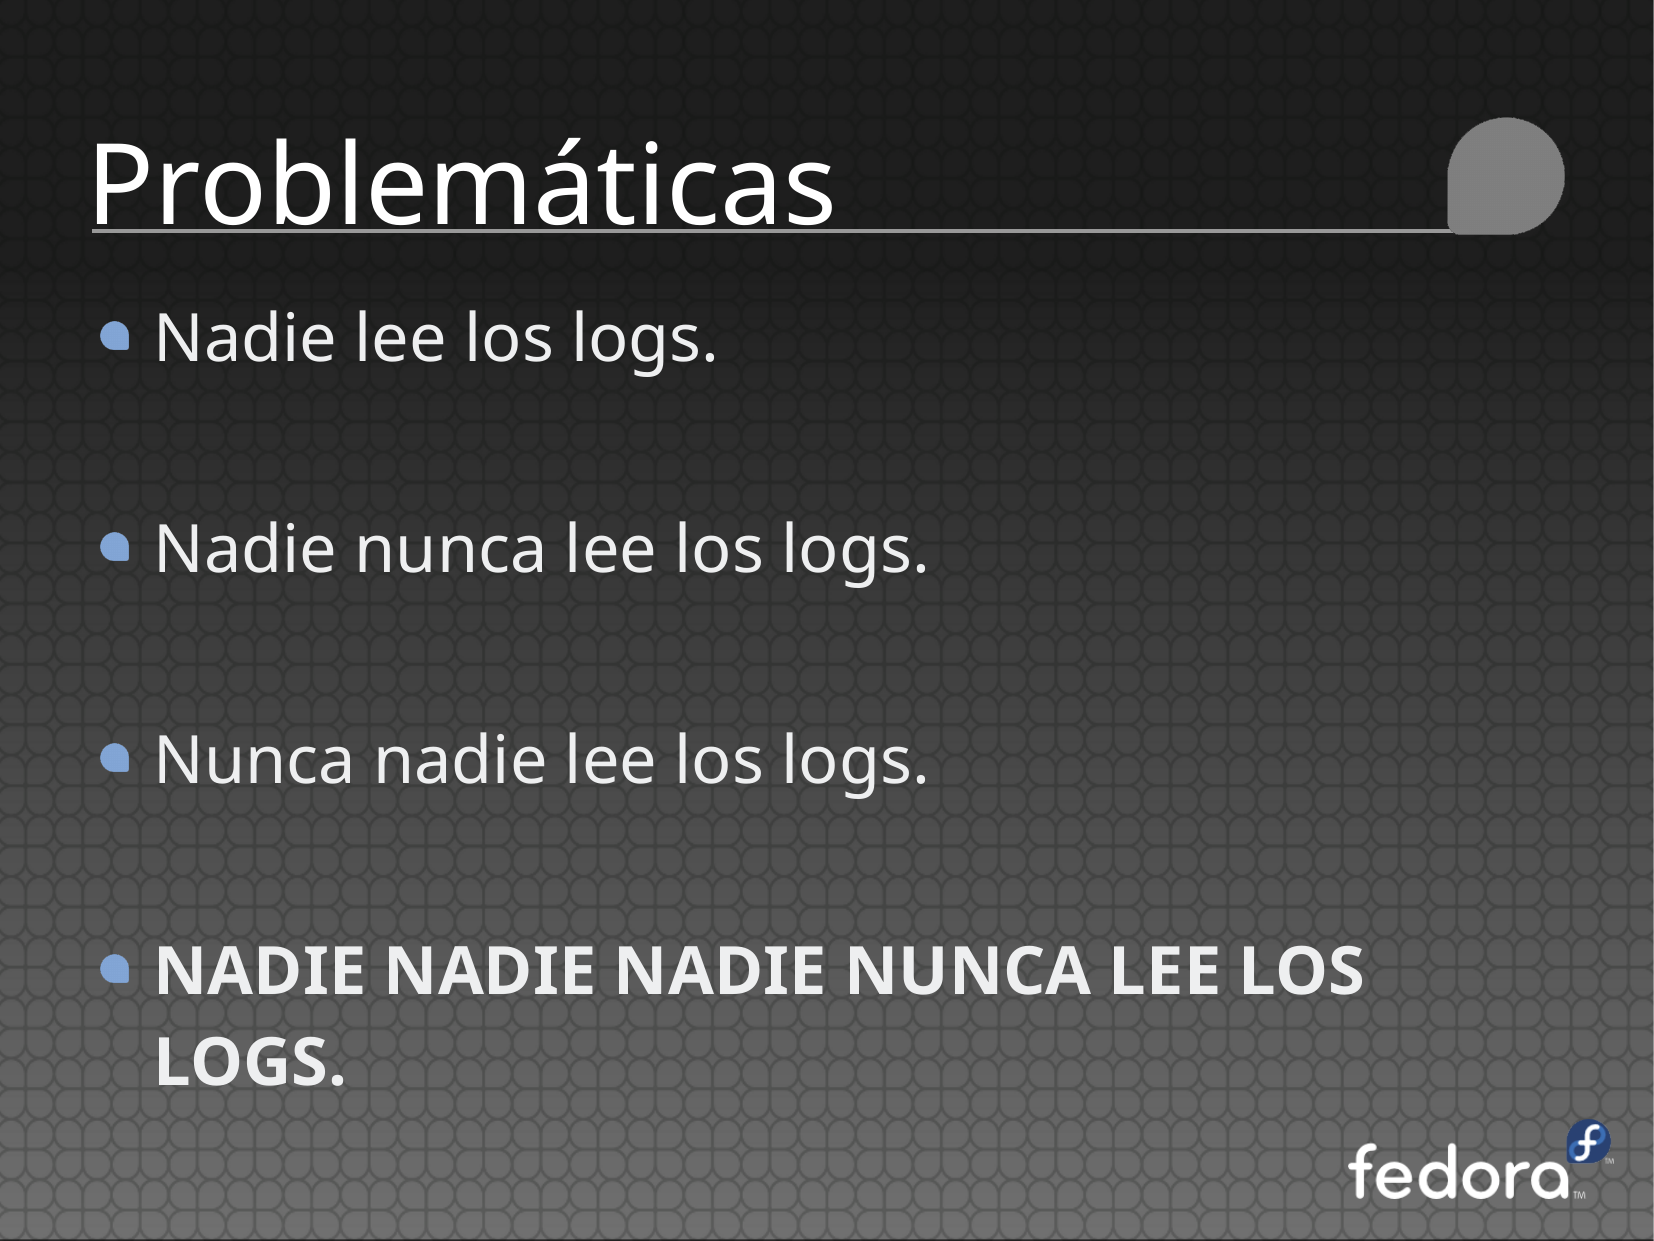

# Problemáticas
Nadie lee los logs.
Nadie nunca lee los logs.
Nunca nadie lee los logs.
NADIE NADIE NADIE NUNCA LEE LOS LOGS.